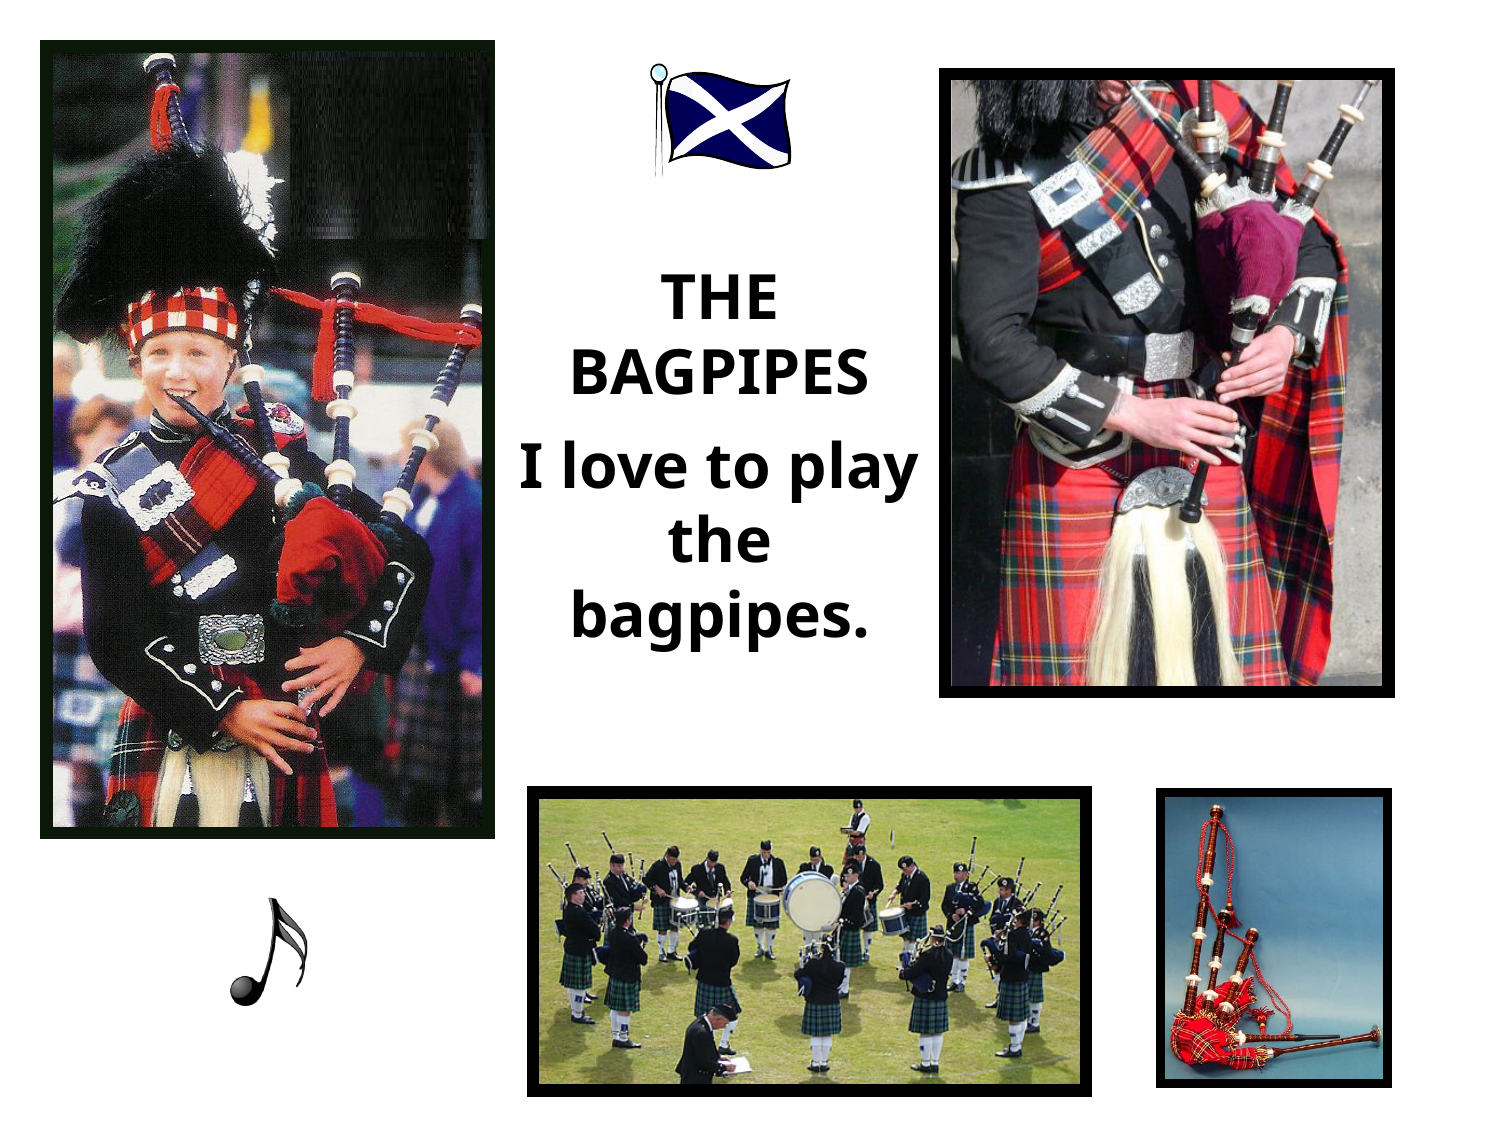

THE BAGPIPES
I love to play the bagpipes.